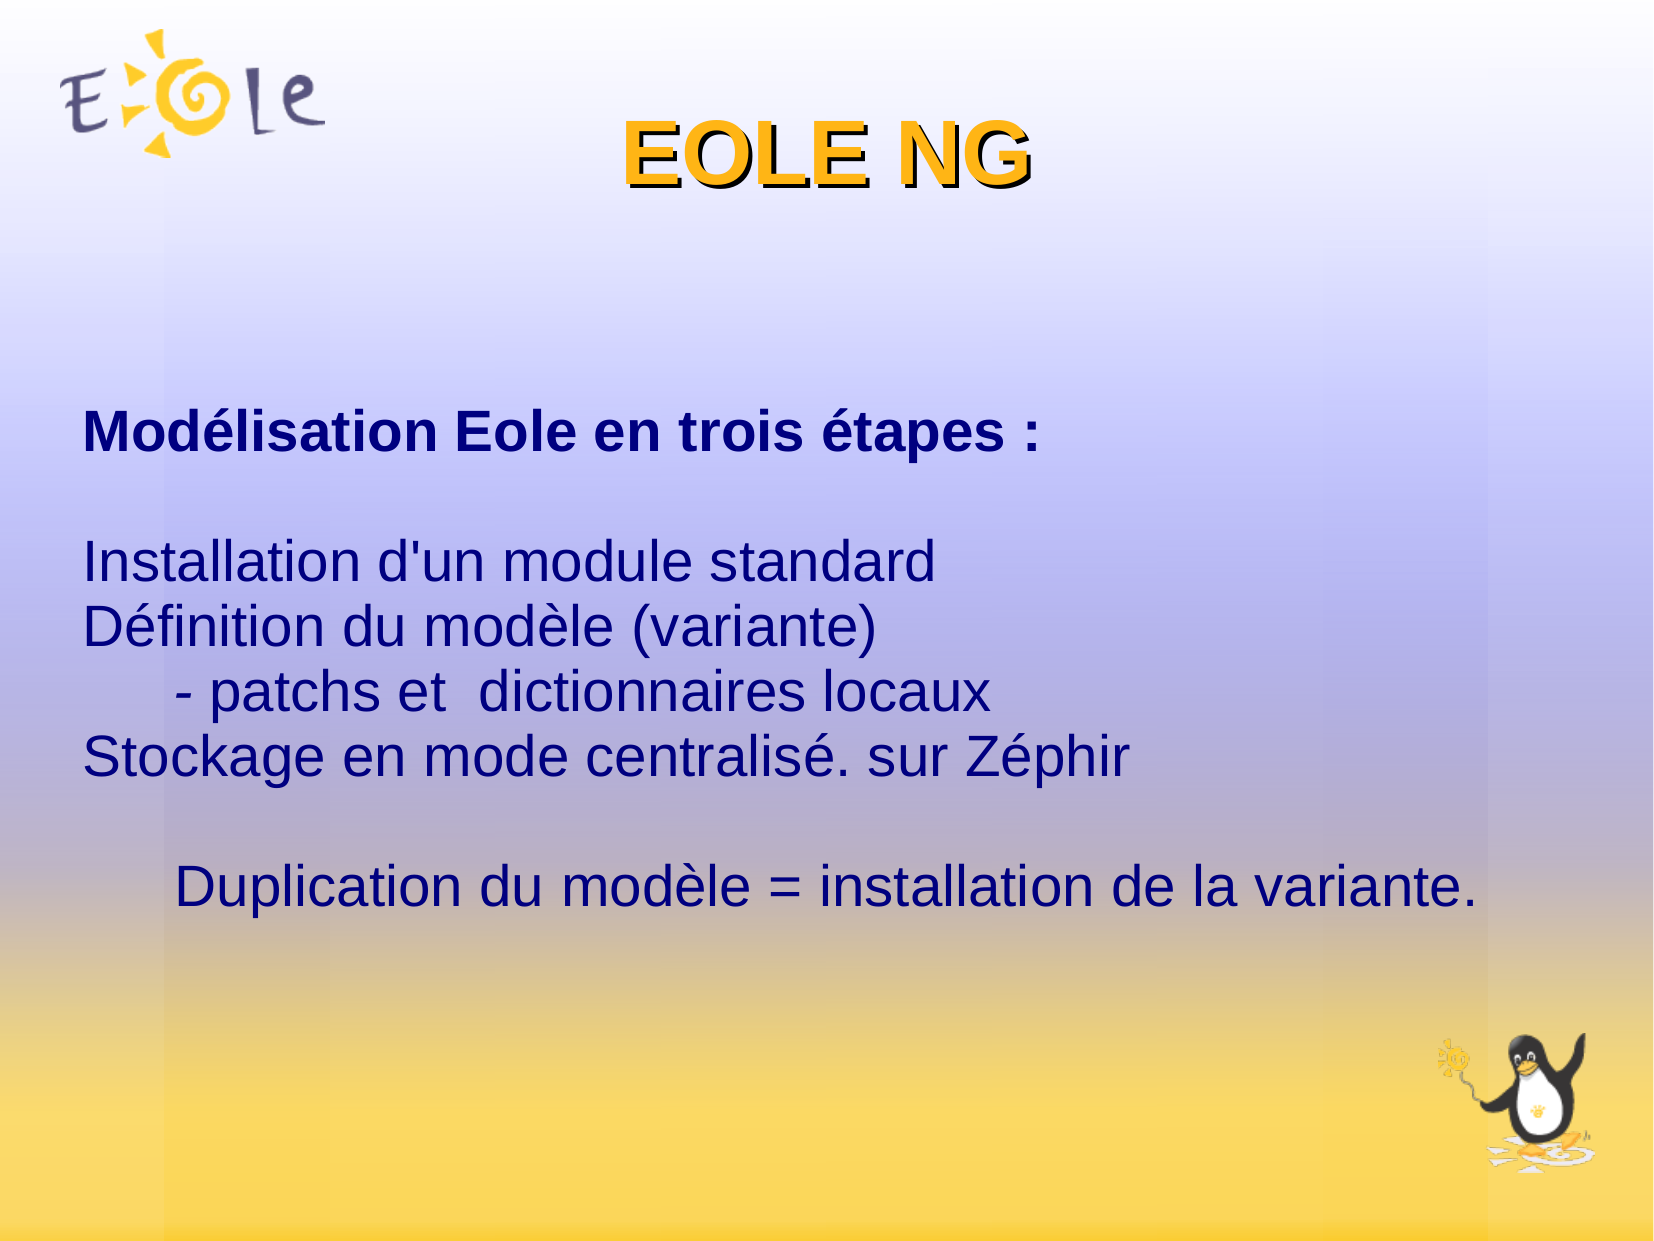

# EOLE NG
Modélisation Eole en trois étapes :
Installation d'un module standard
Définition du modèle (variante)
 - patchs et dictionnaires locaux
Stockage en mode centralisé. sur Zéphir
Duplication du modèle = installation de la variante.